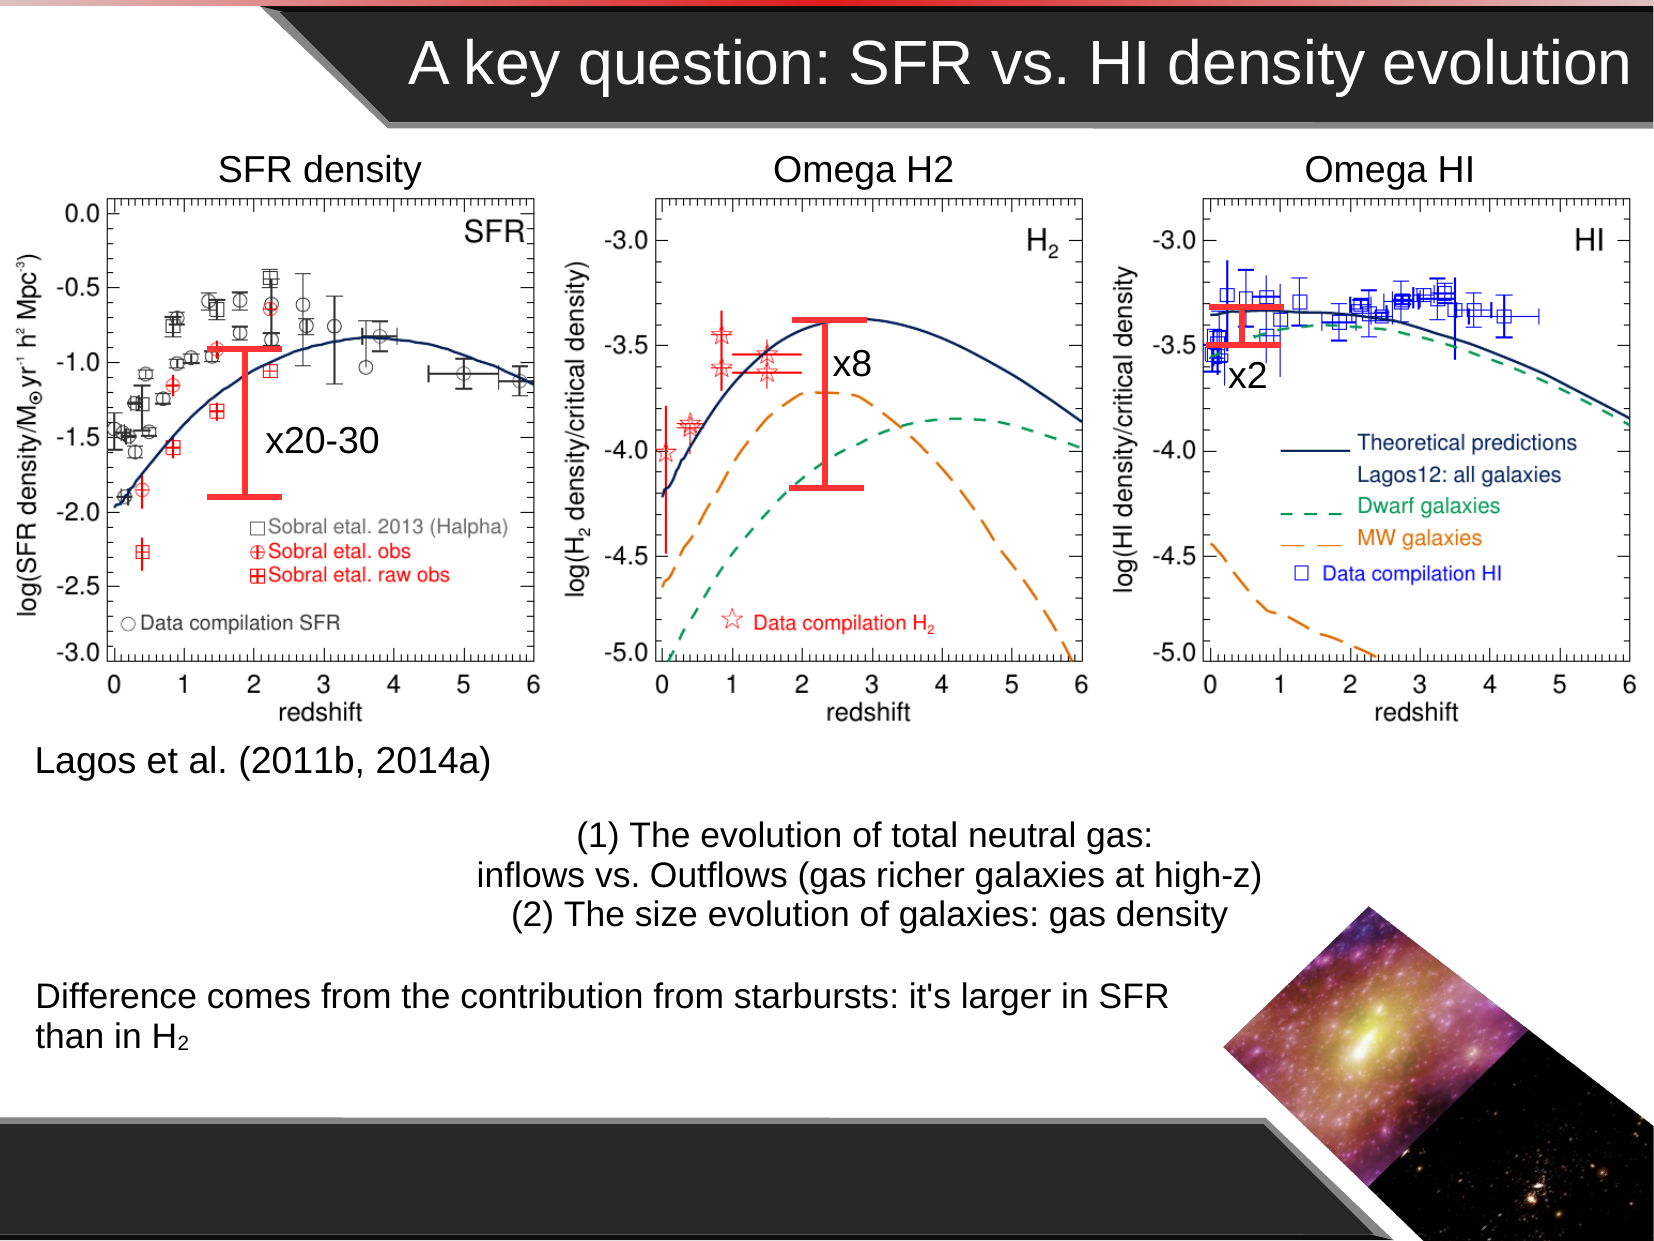

# A key question: SFR vs. HI density evolution
SFR density
Omega H2
Omega HI
x8
x2
x20-30
Lagos et al. (2011b, 2014a)
(1) The evolution of total neutral gas:
inflows vs. Outflows (gas richer galaxies at high-z)
(2) The size evolution of galaxies: gas density
Difference comes from the contribution from starbursts: it's larger in SFR than in H2